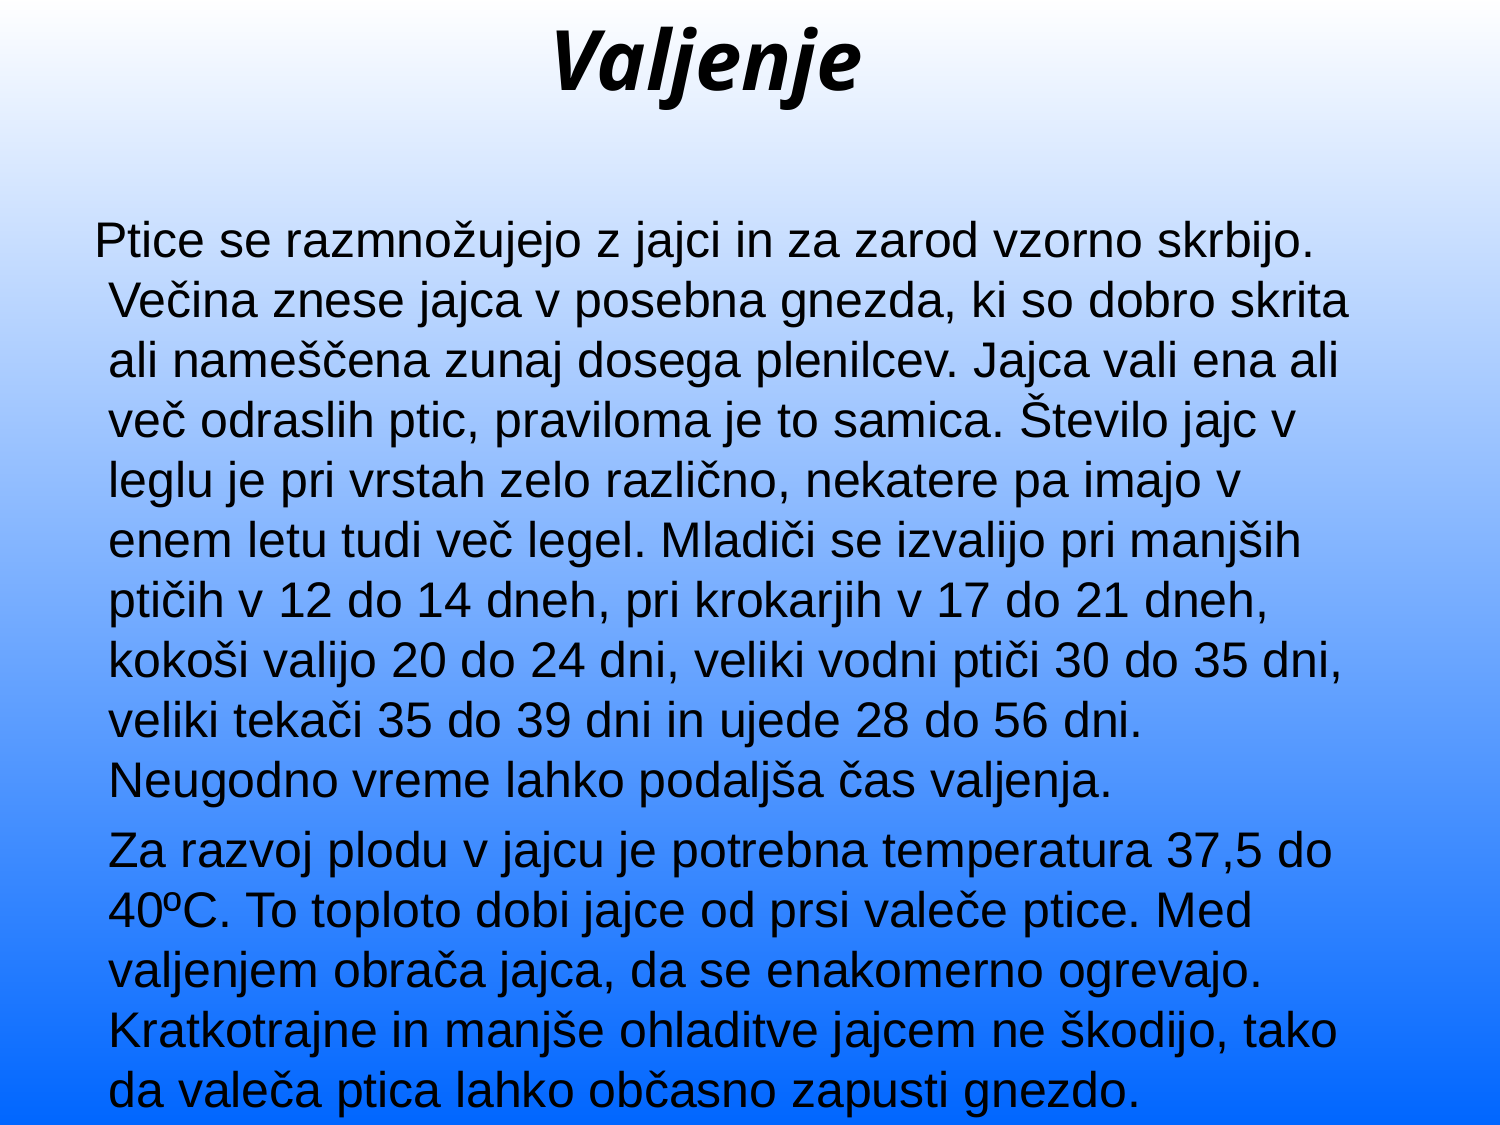

Valjenje
 Ptice se razmnožujejo z jajci in za zarod vzorno skrbijo. Večina znese jajca v posebna gnezda, ki so dobro skrita ali nameščena zunaj dosega plenilcev. Jajca vali ena ali več odraslih ptic, praviloma je to samica. Število jajc v leglu je pri vrstah zelo različno, nekatere pa imajo v enem letu tudi več legel. Mladiči se izvalijo pri manjših ptičih v 12 do 14 dneh, pri krokarjih v 17 do 21 dneh, kokoši valijo 20 do 24 dni, veliki vodni ptiči 30 do 35 dni, veliki tekači 35 do 39 dni in ujede 28 do 56 dni. Neugodno vreme lahko podaljša čas valjenja.
 Za razvoj plodu v jajcu je potrebna temperatura 37,5 do 40ºC. To toploto dobi jajce od prsi valeče ptice. Med valjenjem obrača jajca, da se enakomerno ogrevajo. Kratkotrajne in manjše ohladitve jajcem ne škodijo, tako da valeča ptica lahko občasno zapusti gnezdo.